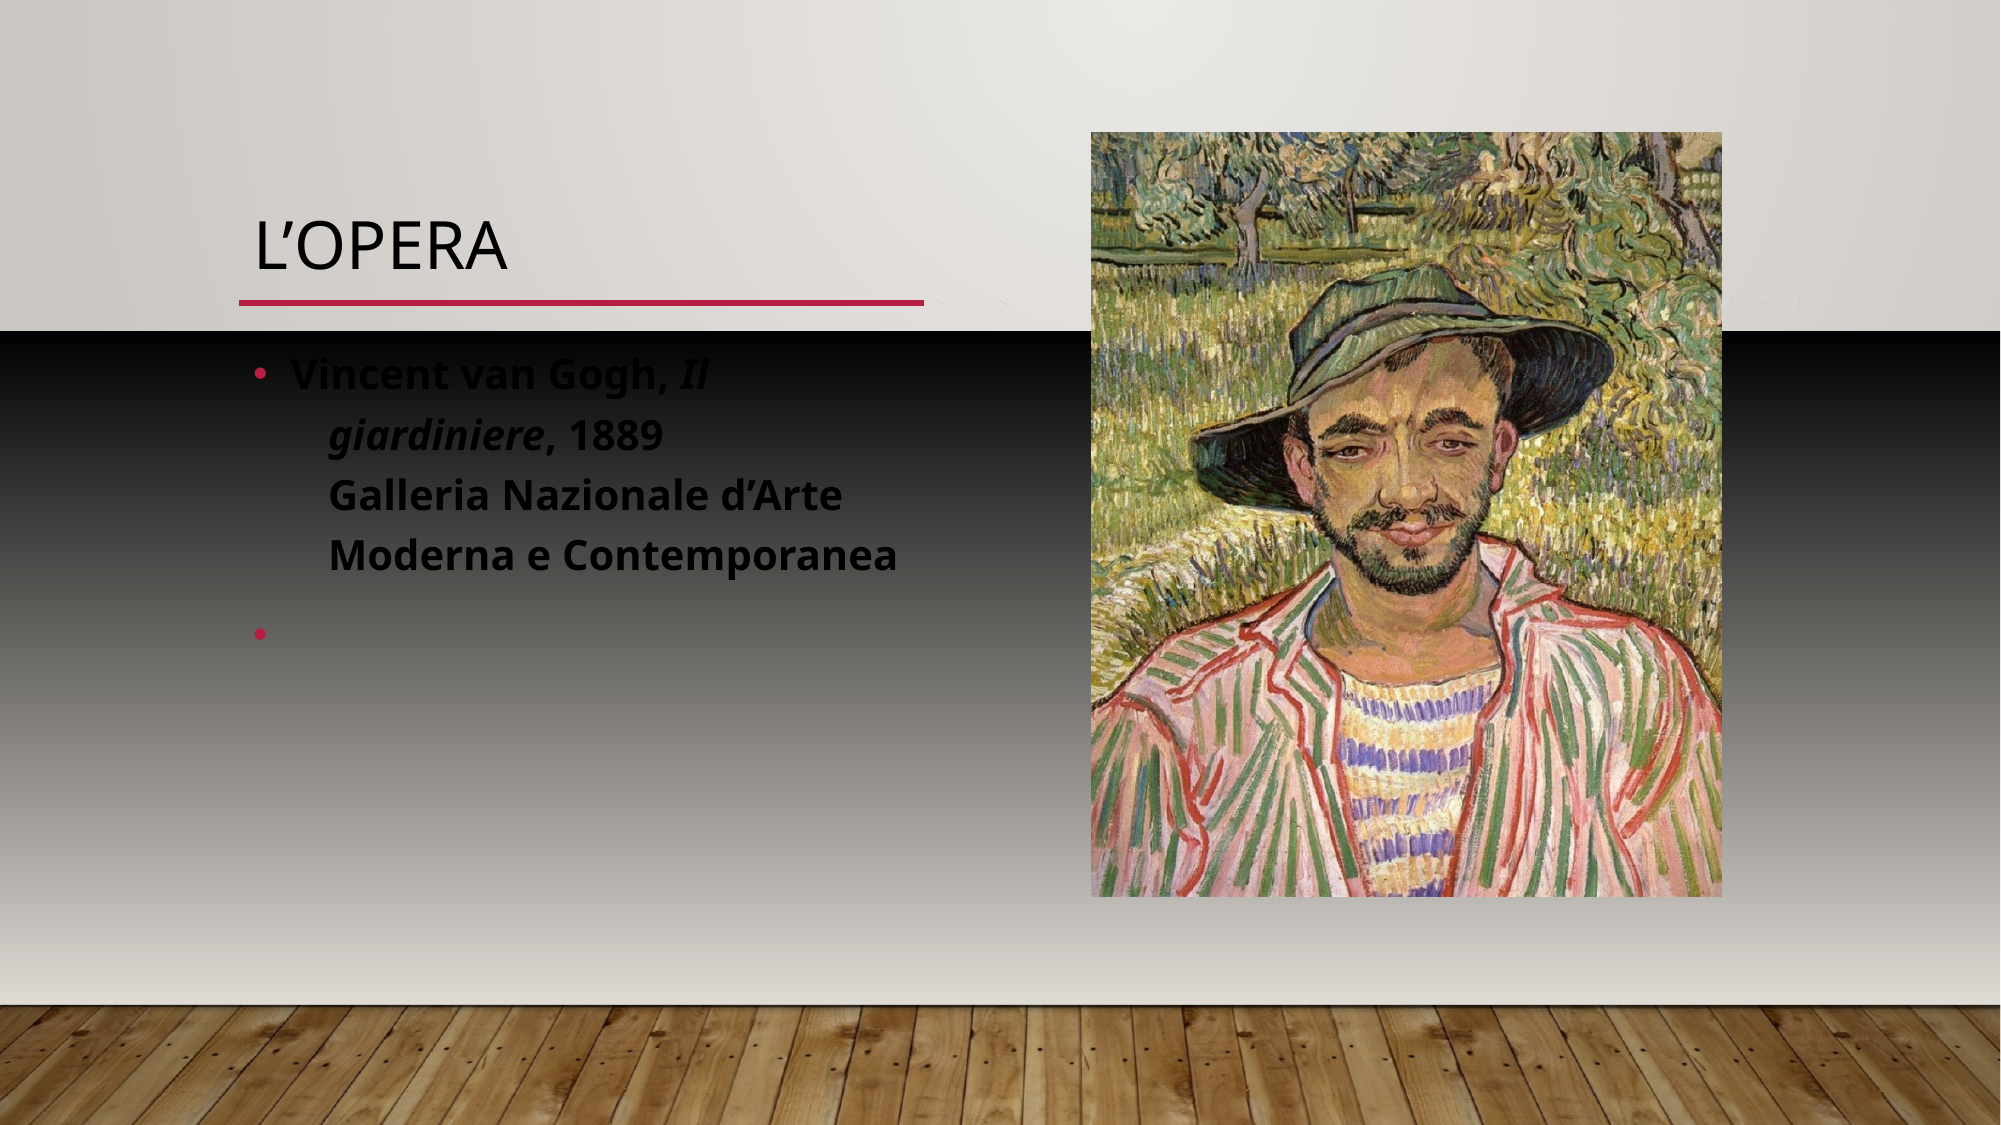

# L’opera
Vincent van Gogh, Il giardiniere, 1889
Galleria Nazionale d’Arte Moderna e Contemporanea